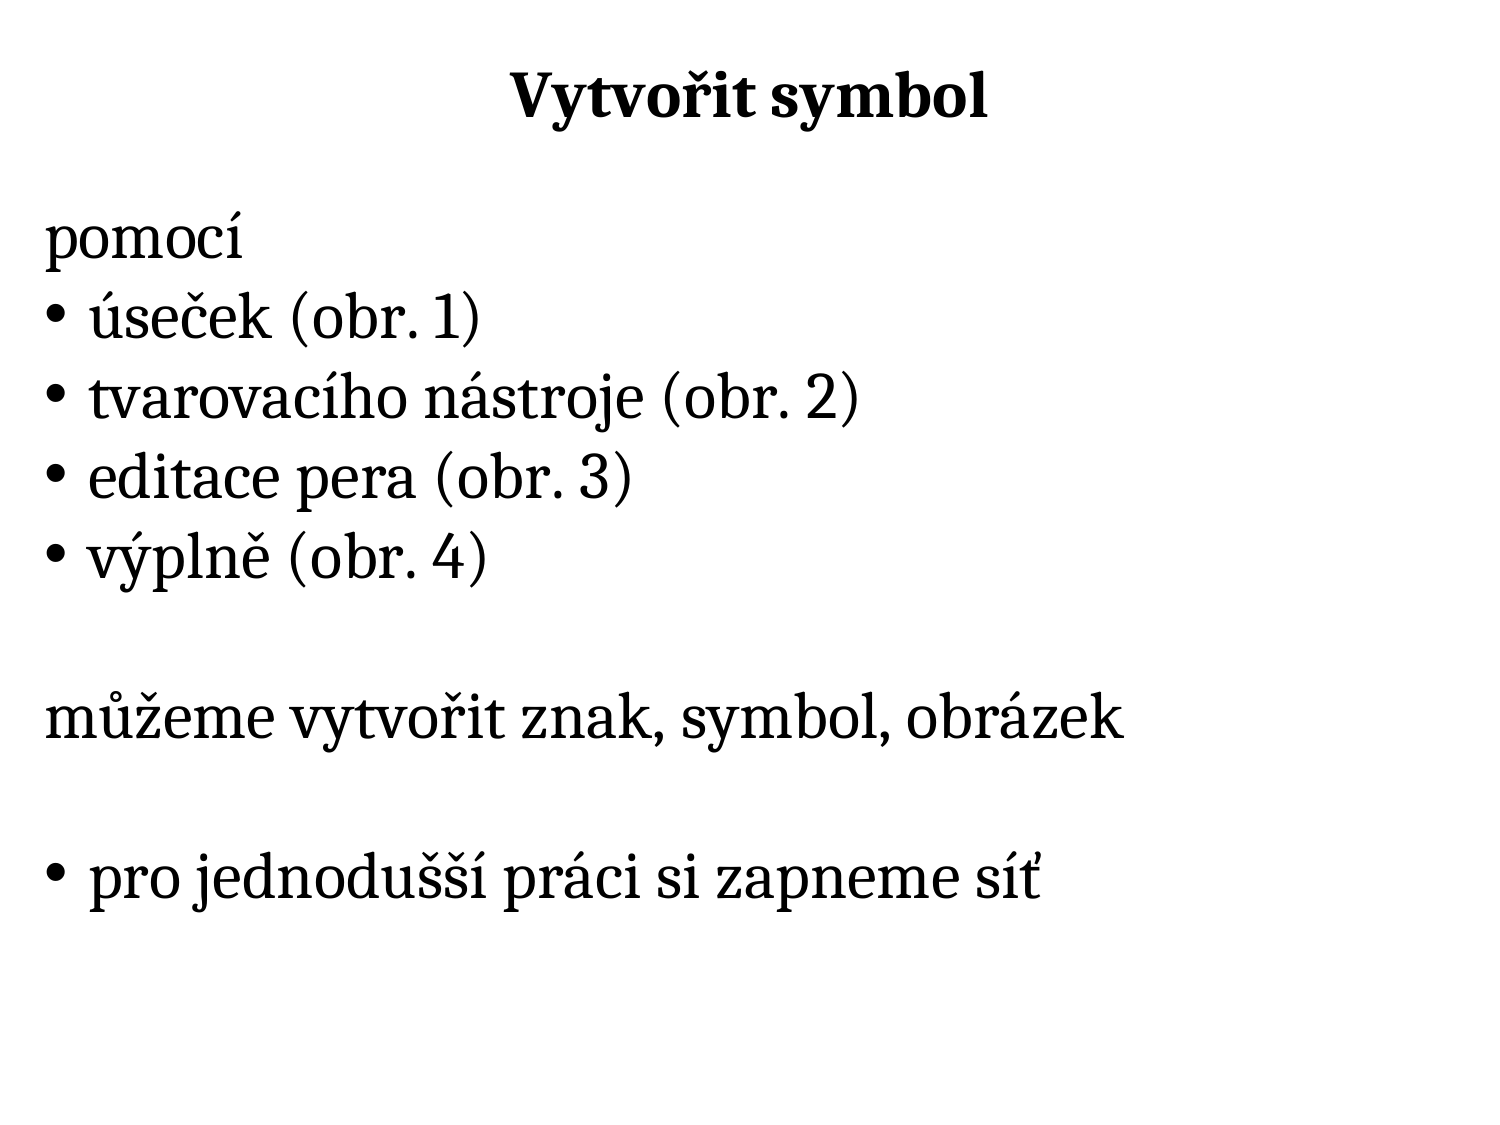

Vytvořit symbol
pomocí
úseček (obr. 1)
tvarovacího nástroje (obr. 2)
editace pera (obr. 3)
výplně (obr. 4)
můžeme vytvořit znak, symbol, obrázek
pro jednodušší práci si zapneme síť